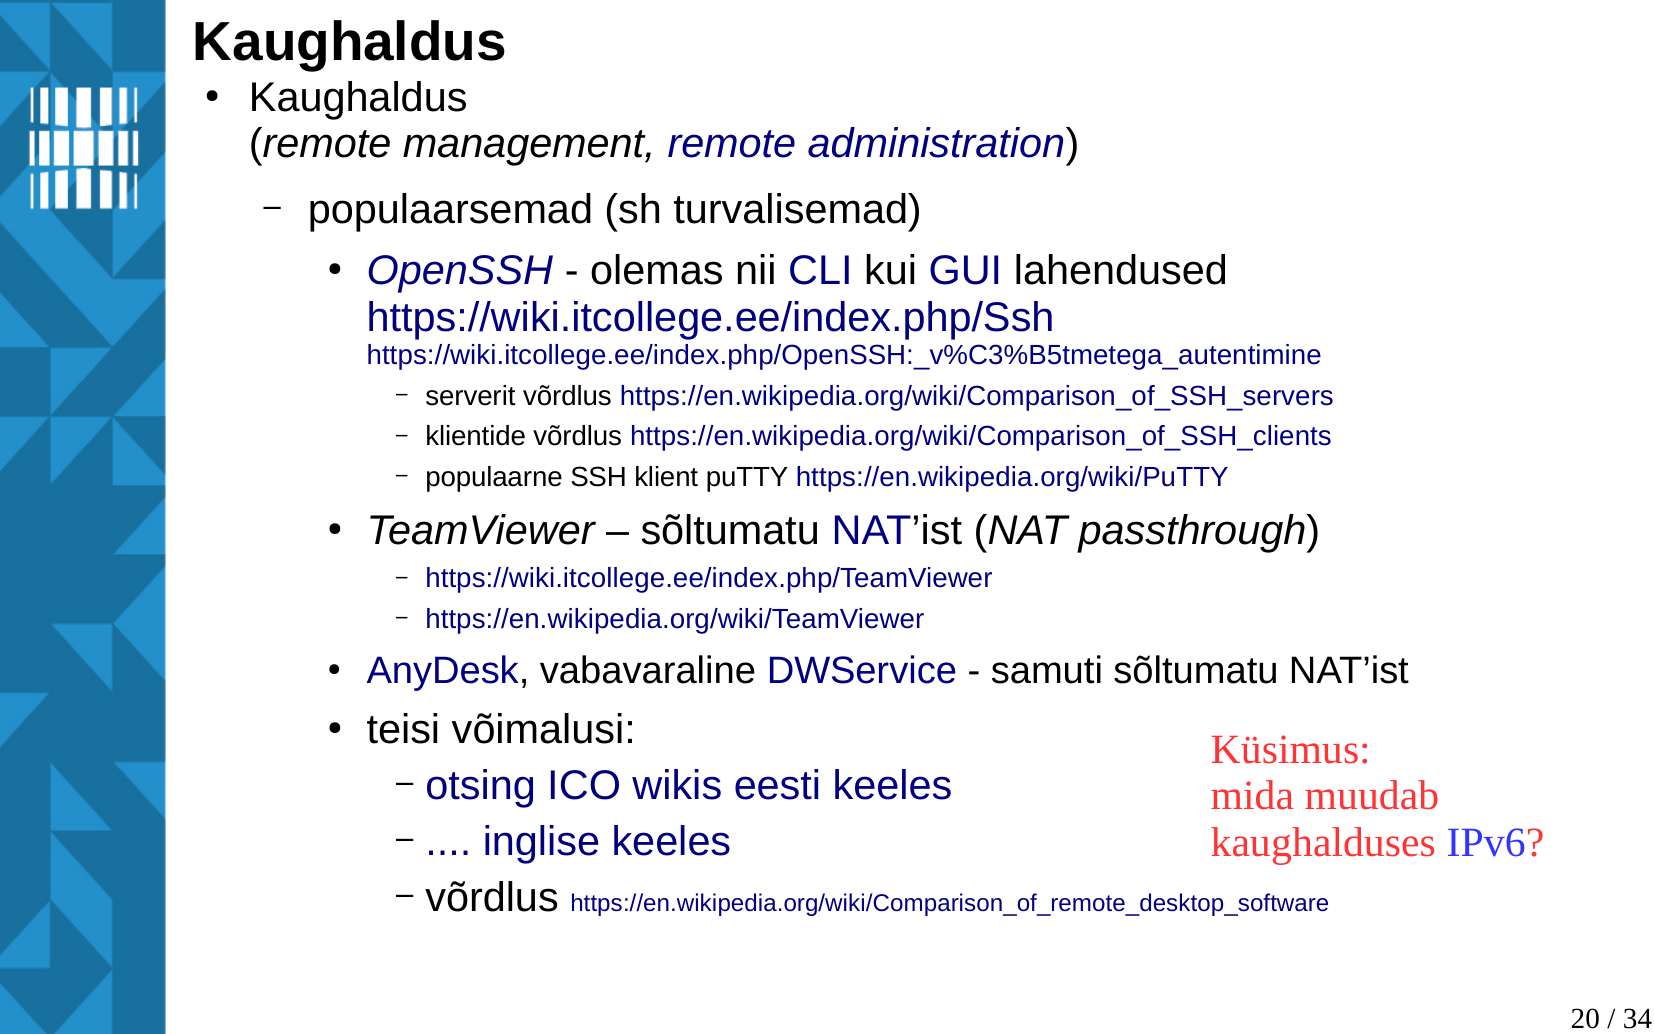

# Kaughaldus
Kaughaldus
(remote management, remote administration)
populaarsemad (sh turvalisemad)
OpenSSH - olemas nii CLI kui GUI lahendused
https://wiki.itcollege.ee/index.php/Ssh
https://wiki.itcollege.ee/index.php/OpenSSH:_v%C3%B5tmetega_autentimine
serverit võrdlus https://en.wikipedia.org/wiki/Comparison_of_SSH_servers
klientide võrdlus https://en.wikipedia.org/wiki/Comparison_of_SSH_clients
populaarne SSH klient puTTY https://en.wikipedia.org/wiki/PuTTY
TeamViewer – sõltumatu NAT’ist (NAT passthrough)
https://wiki.itcollege.ee/index.php/TeamViewer
https://en.wikipedia.org/wiki/TeamViewer
AnyDesk, vabavaraline DWService - samuti sõltumatu NAT’ist
teisi võimalusi:
otsing ICO wikis eesti keeles
.... inglise keeles
võrdlus https://en.wikipedia.org/wiki/Comparison_of_remote_desktop_software
Küsimus:
mida muudab kaughalduses IPv6?
20